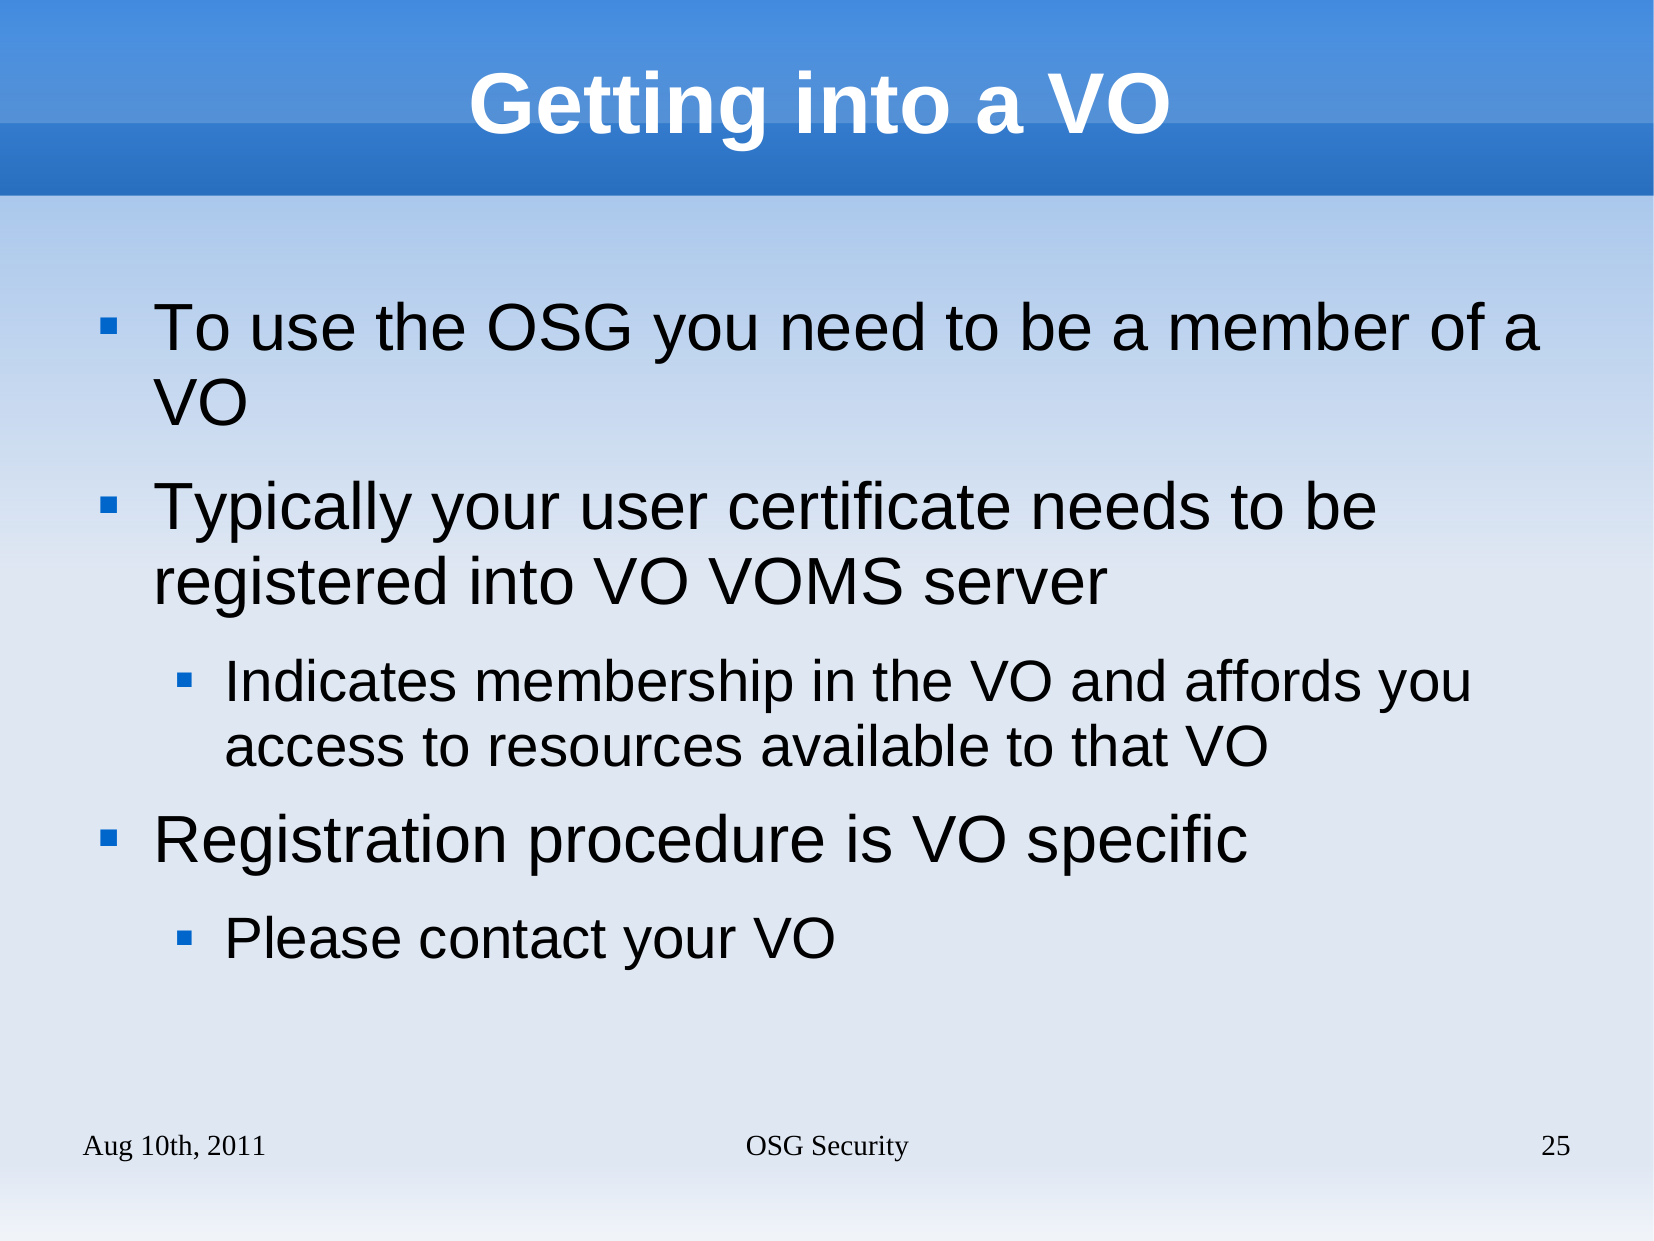

# Getting into a VO
To use the OSG you need to be a member of a VO
Typically your user certificate needs to be registered into VO VOMS server
Indicates membership in the VO and affords you access to resources available to that VO
Registration procedure is VO specific
Please contact your VO
Aug 10th, 2011
OSG Security
25